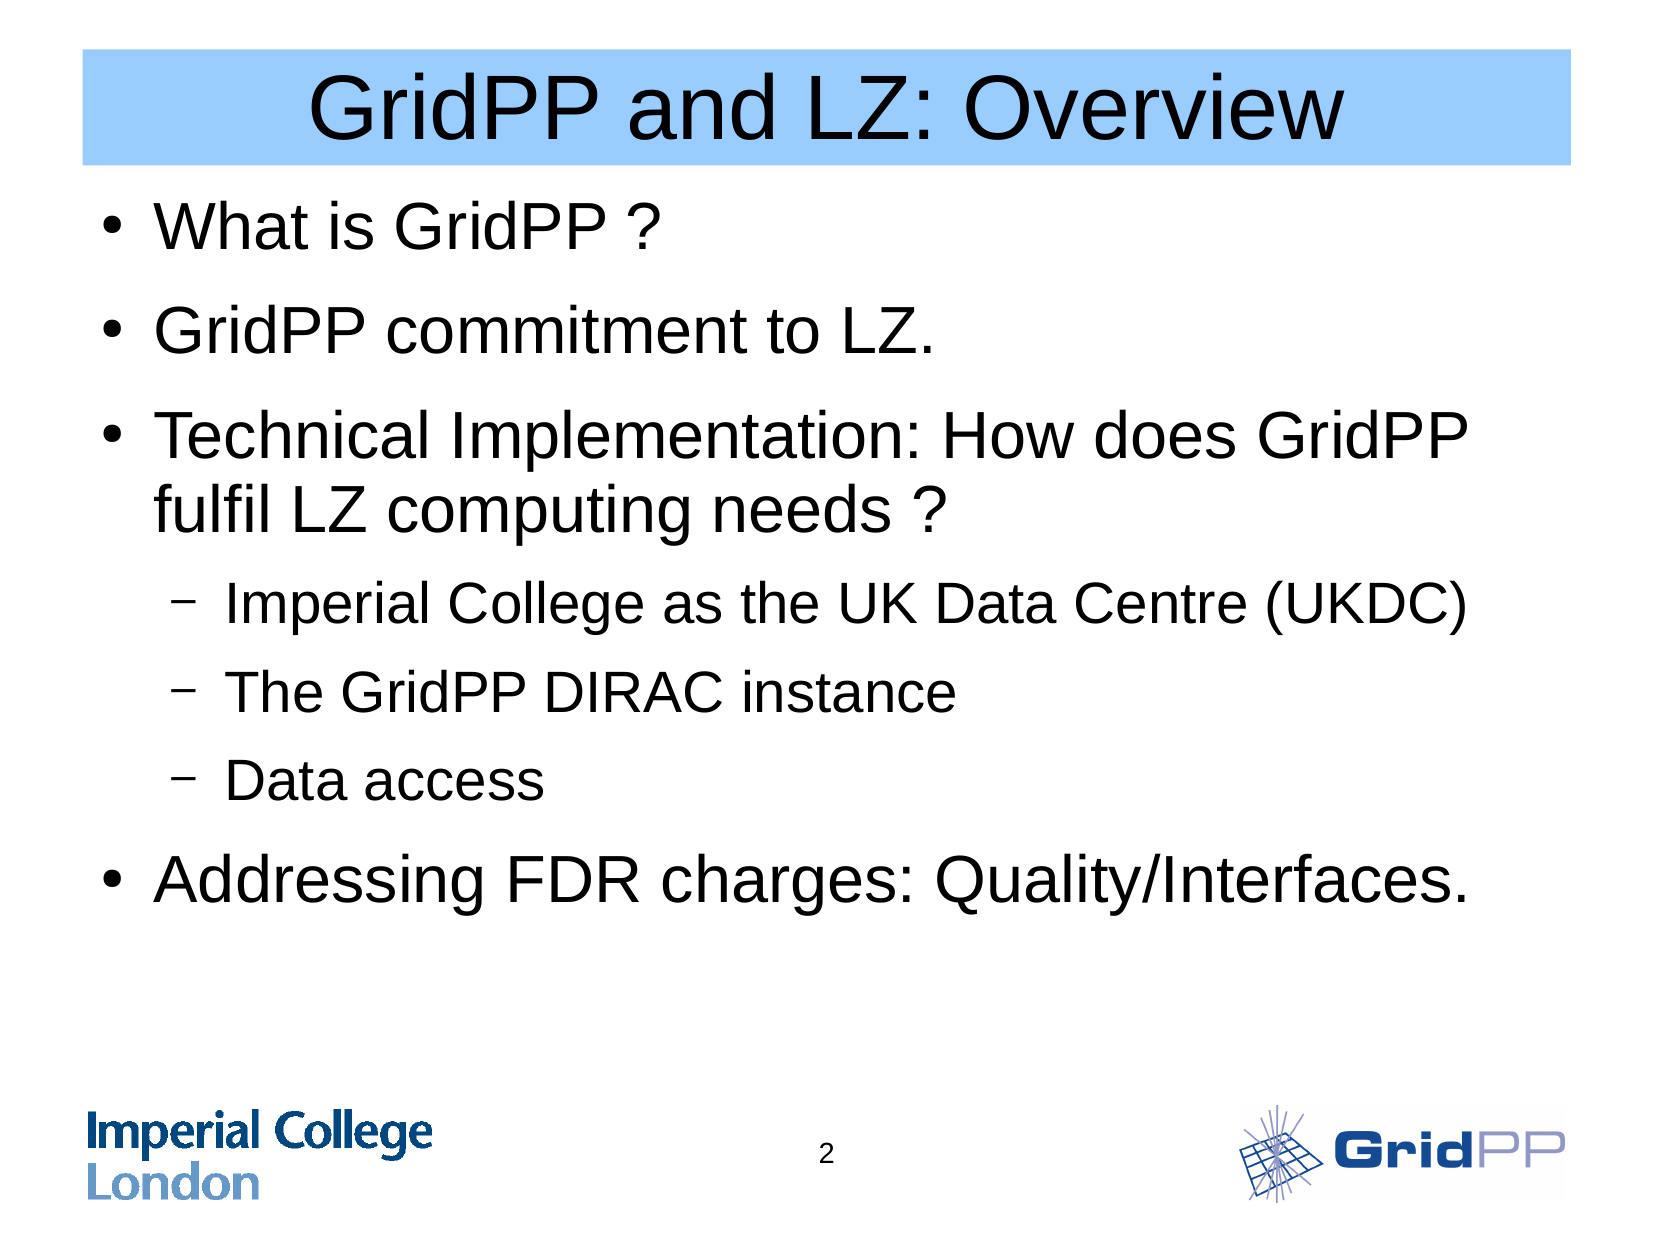

# GridPP and LZ: Overview
What is GridPP ?
GridPP commitment to LZ.
Technical Implementation: How does GridPP fulfil LZ computing needs ?
Imperial College as the UK Data Centre (UKDC)
The GridPP DIRAC instance
Data access
Addressing FDR charges: Quality/Interfaces.